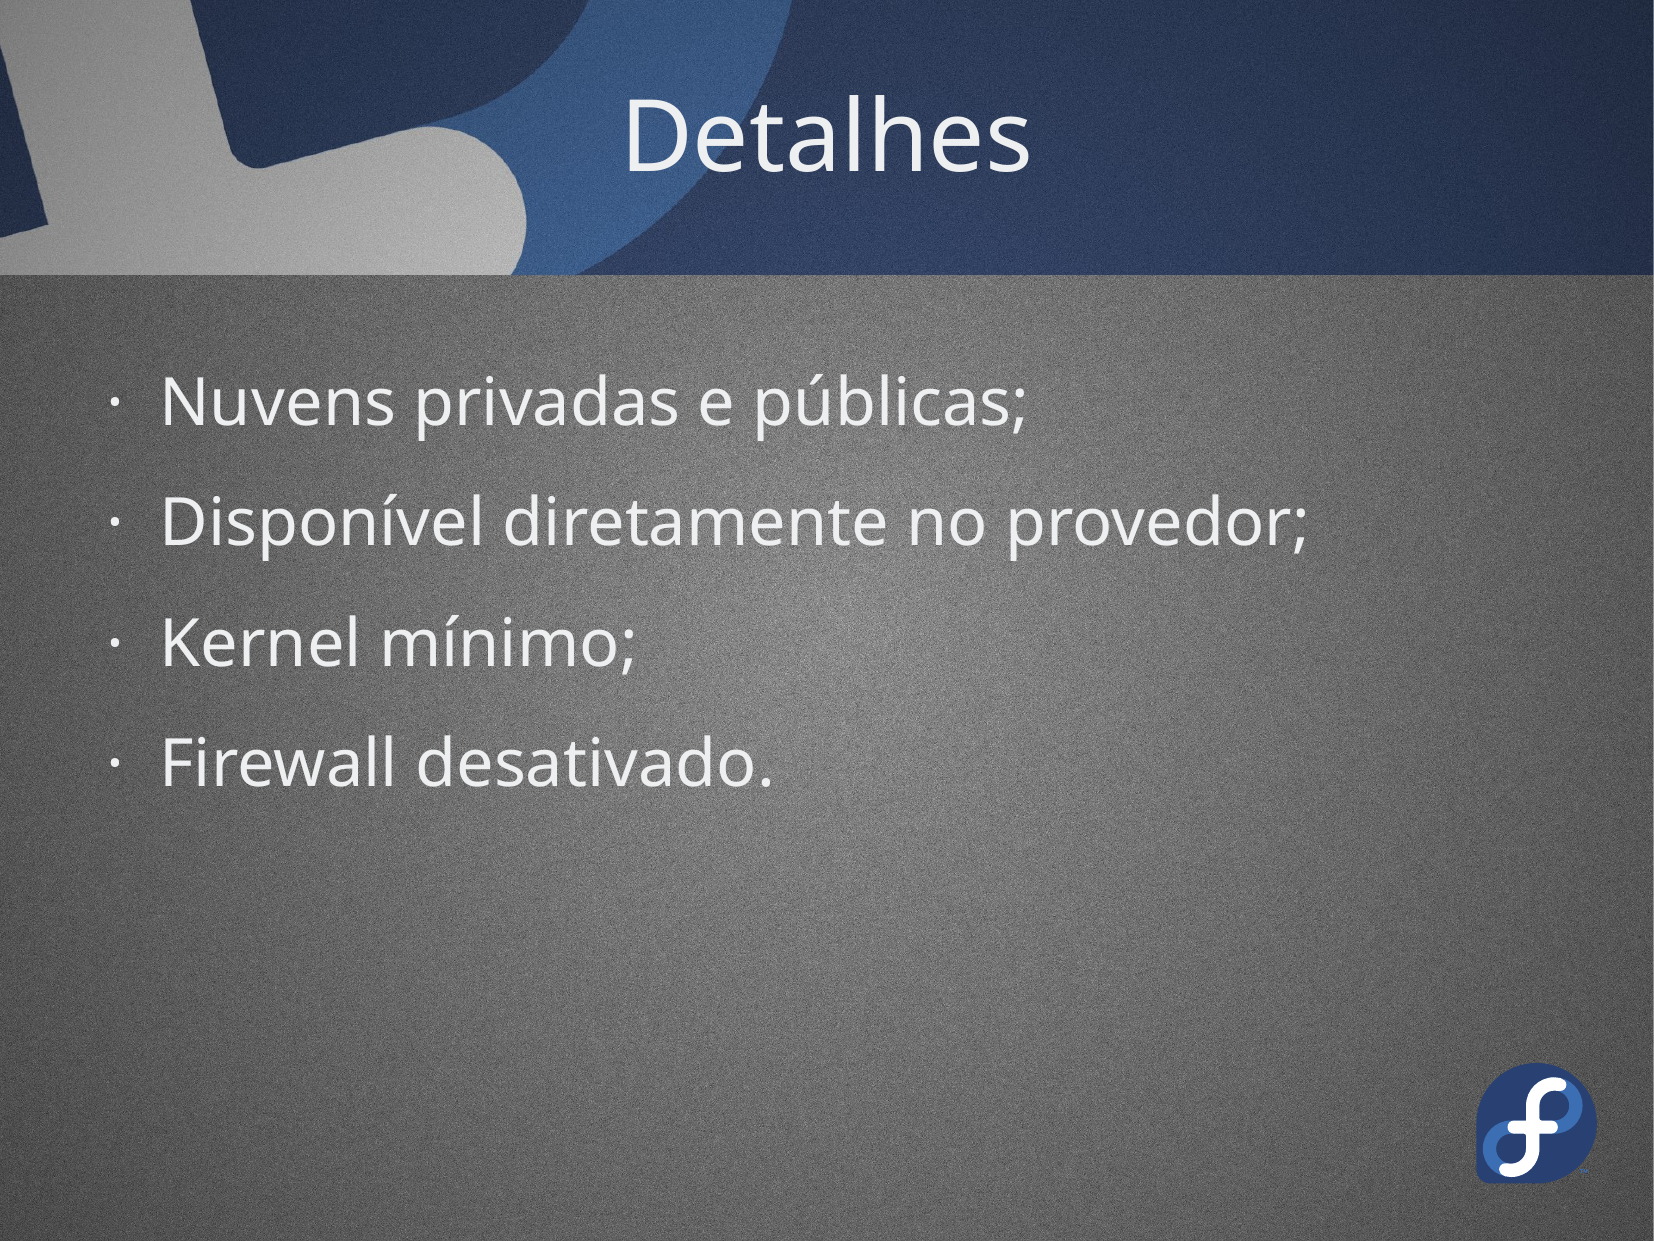

# Detalhes
Nuvens privadas e públicas;
Disponível diretamente no provedor;
Kernel mínimo;
Firewall desativado.